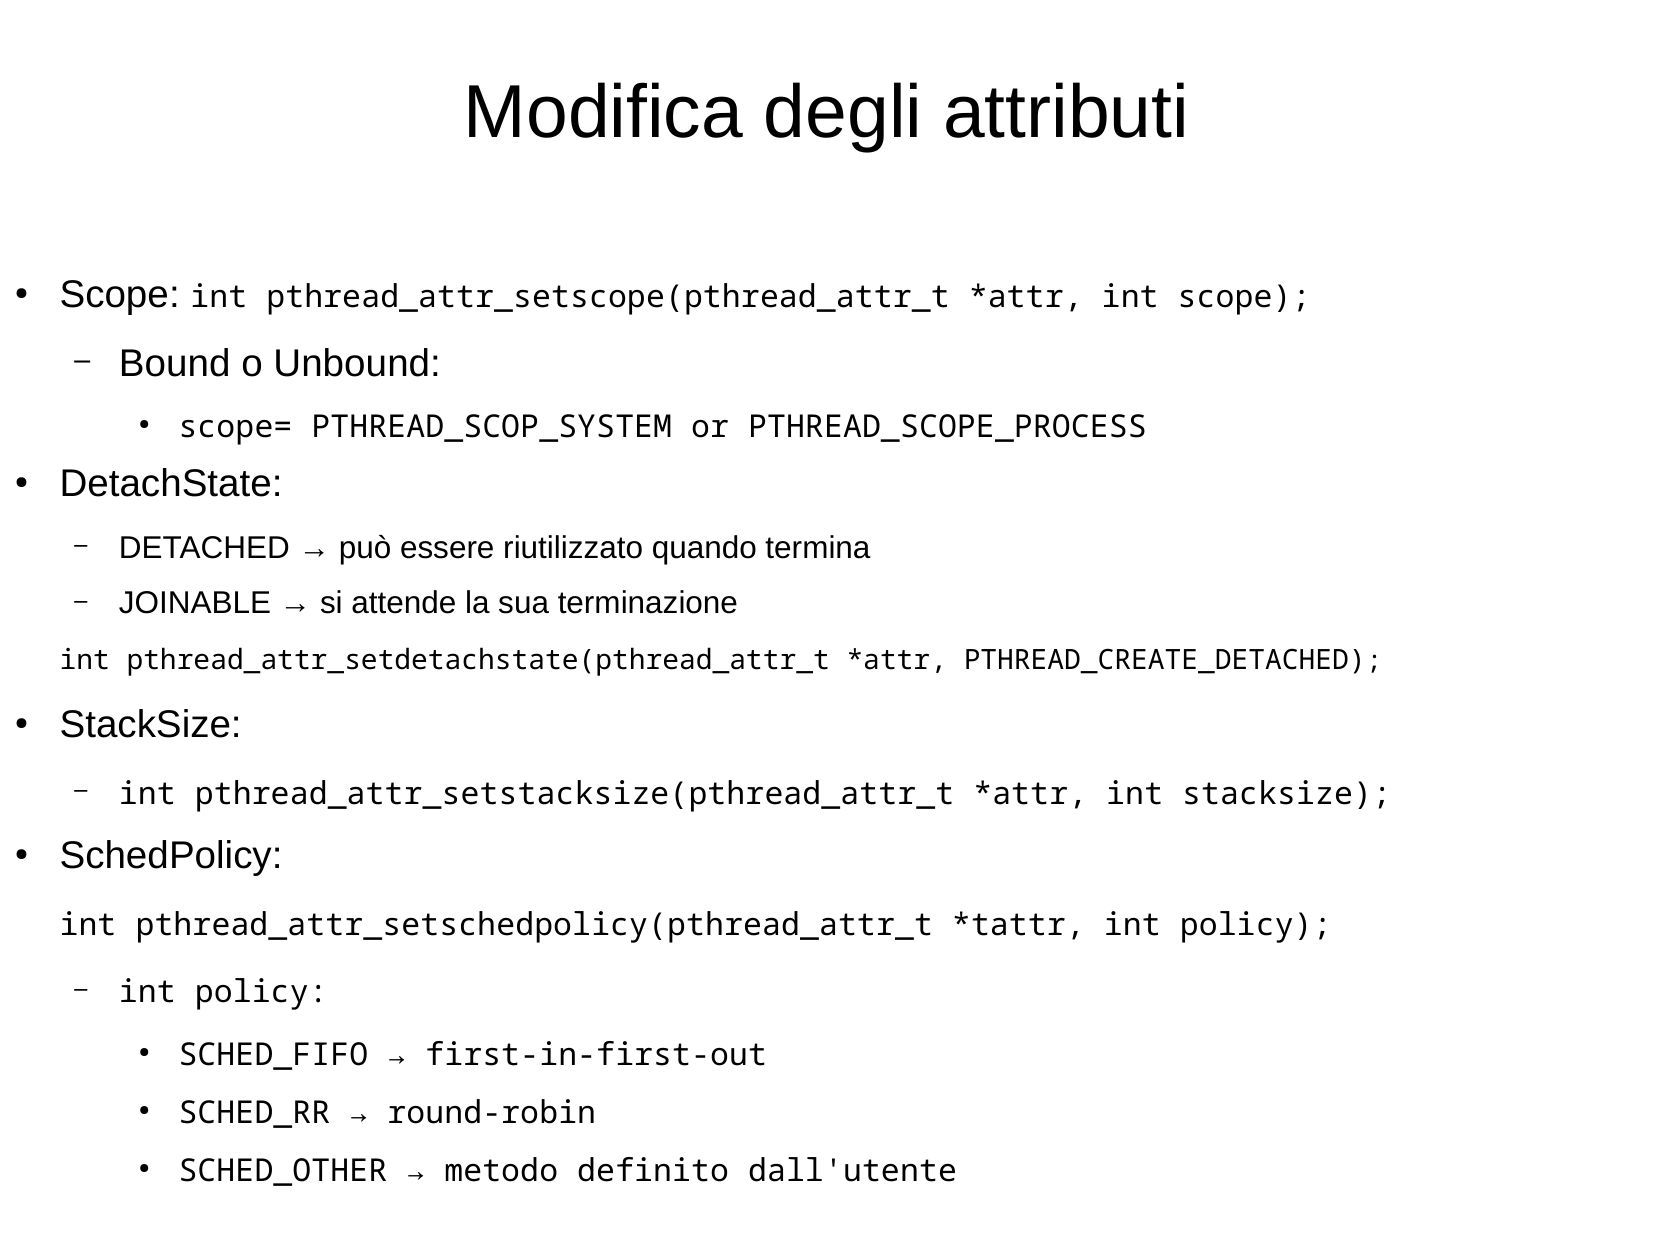

# Modifica degli attributi
Scope: int pthread_attr_setscope(pthread_attr_t *attr, int scope);
Bound o Unbound:
scope= PTHREAD_SCOP_SYSTEM or PTHREAD_SCOPE_PROCESS
DetachState:
DETACHED → può essere riutilizzato quando termina
JOINABLE → si attende la sua terminazione
int pthread_attr_setdetachstate(pthread_attr_t *attr, PTHREAD_CREATE_DETACHED);
StackSize:
int pthread_attr_setstacksize(pthread_attr_t *attr, int stacksize);
SchedPolicy:
int pthread_attr_setschedpolicy(pthread_attr_t *tattr, int policy);
int policy:
SCHED_FIFO → first-in-first-out
SCHED_RR → round-robin
SCHED_OTHER → metodo definito dall'utente